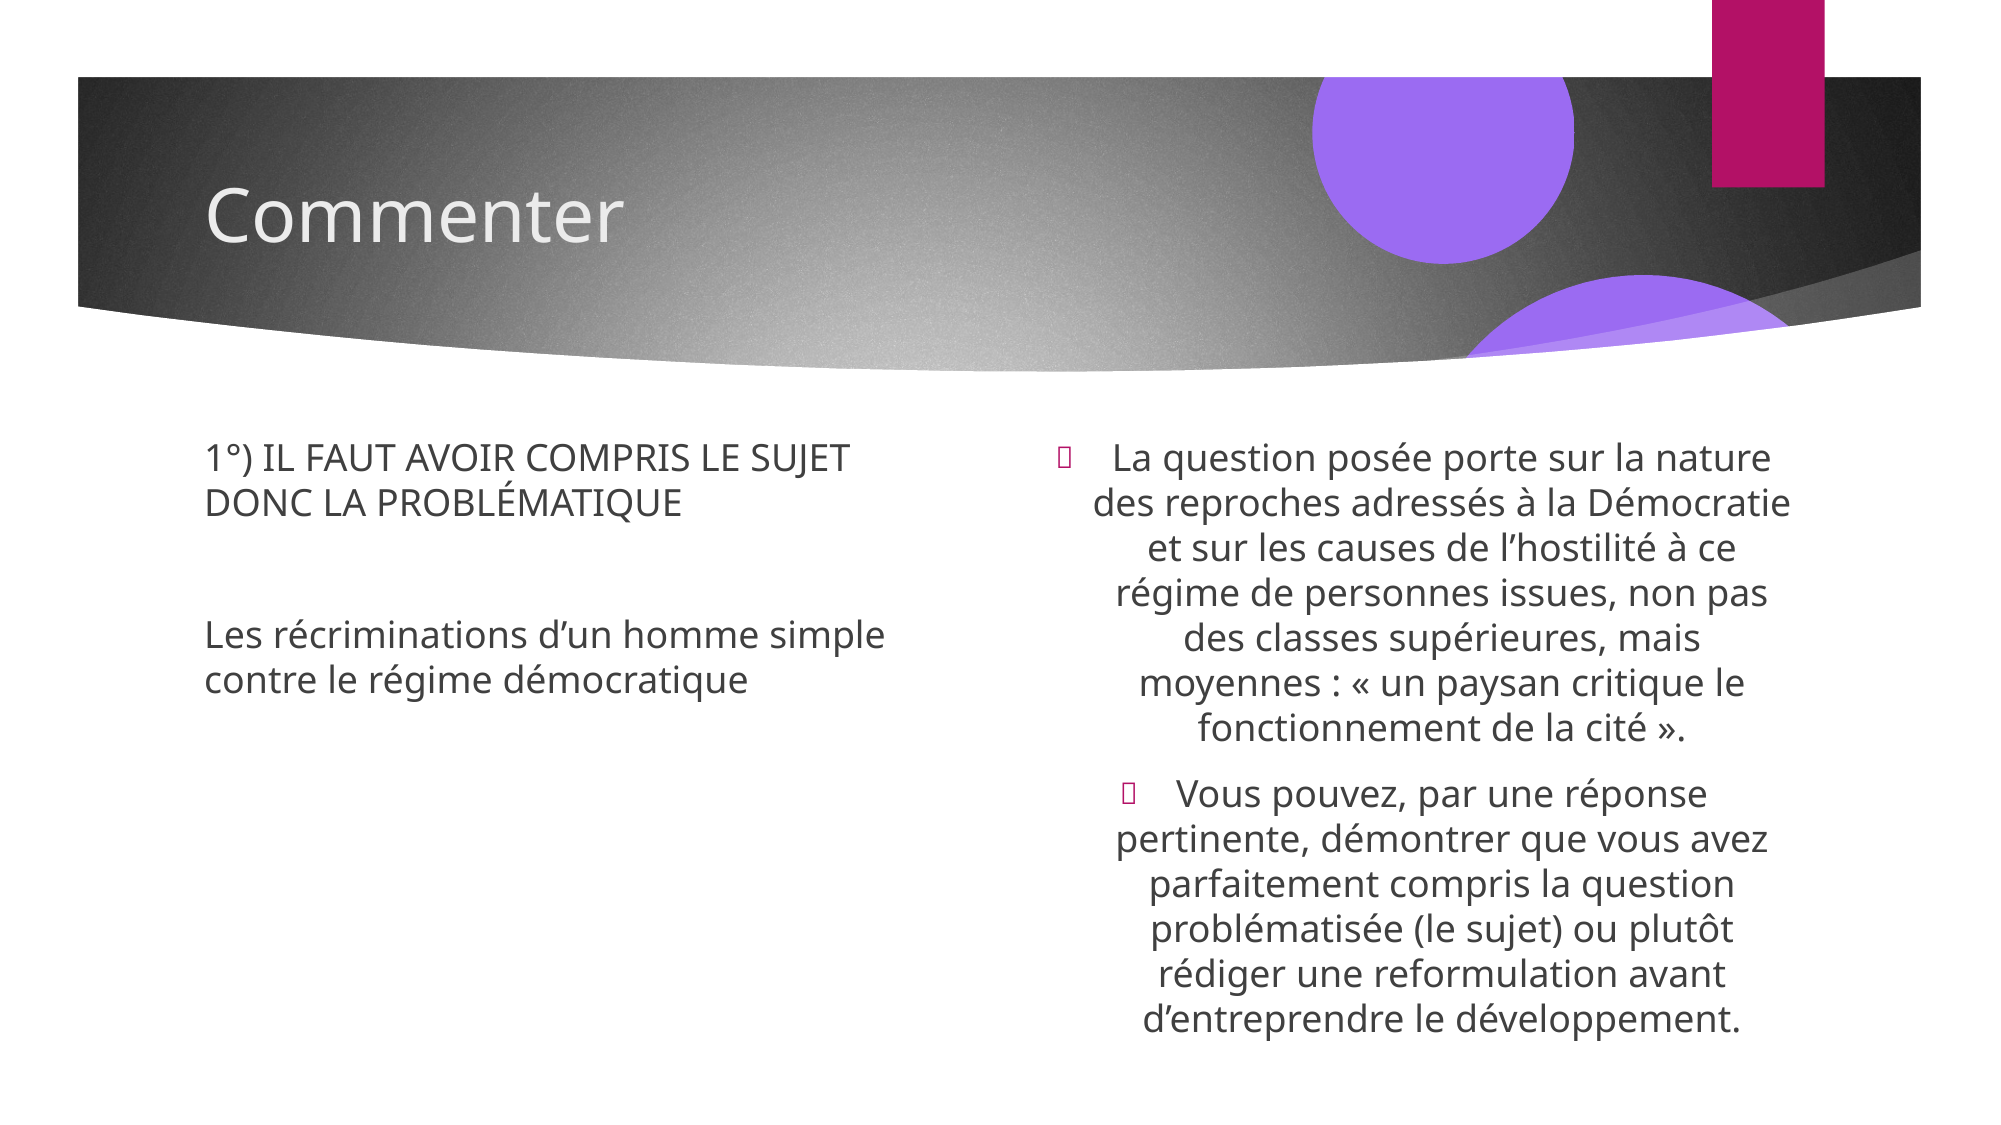

# Commenter
1°) IL FAUT AVOIR COMPRIS LE SUJET DONC LA PROBLÉMATIQUE
Les récriminations d’un homme simple contre le régime démocratique
La question posée porte sur la nature des reproches adressés à la Démocratie et sur les causes de l’hostilité à ce régime de personnes issues, non pas des classes supérieures, mais moyennes : « un paysan critique le fonctionnement de la cité ».
Vous pouvez, par une réponse pertinente, démontrer que vous avez parfaitement compris la question problématisée (le sujet) ou plutôt rédiger une reformulation avant d’entreprendre le développement.